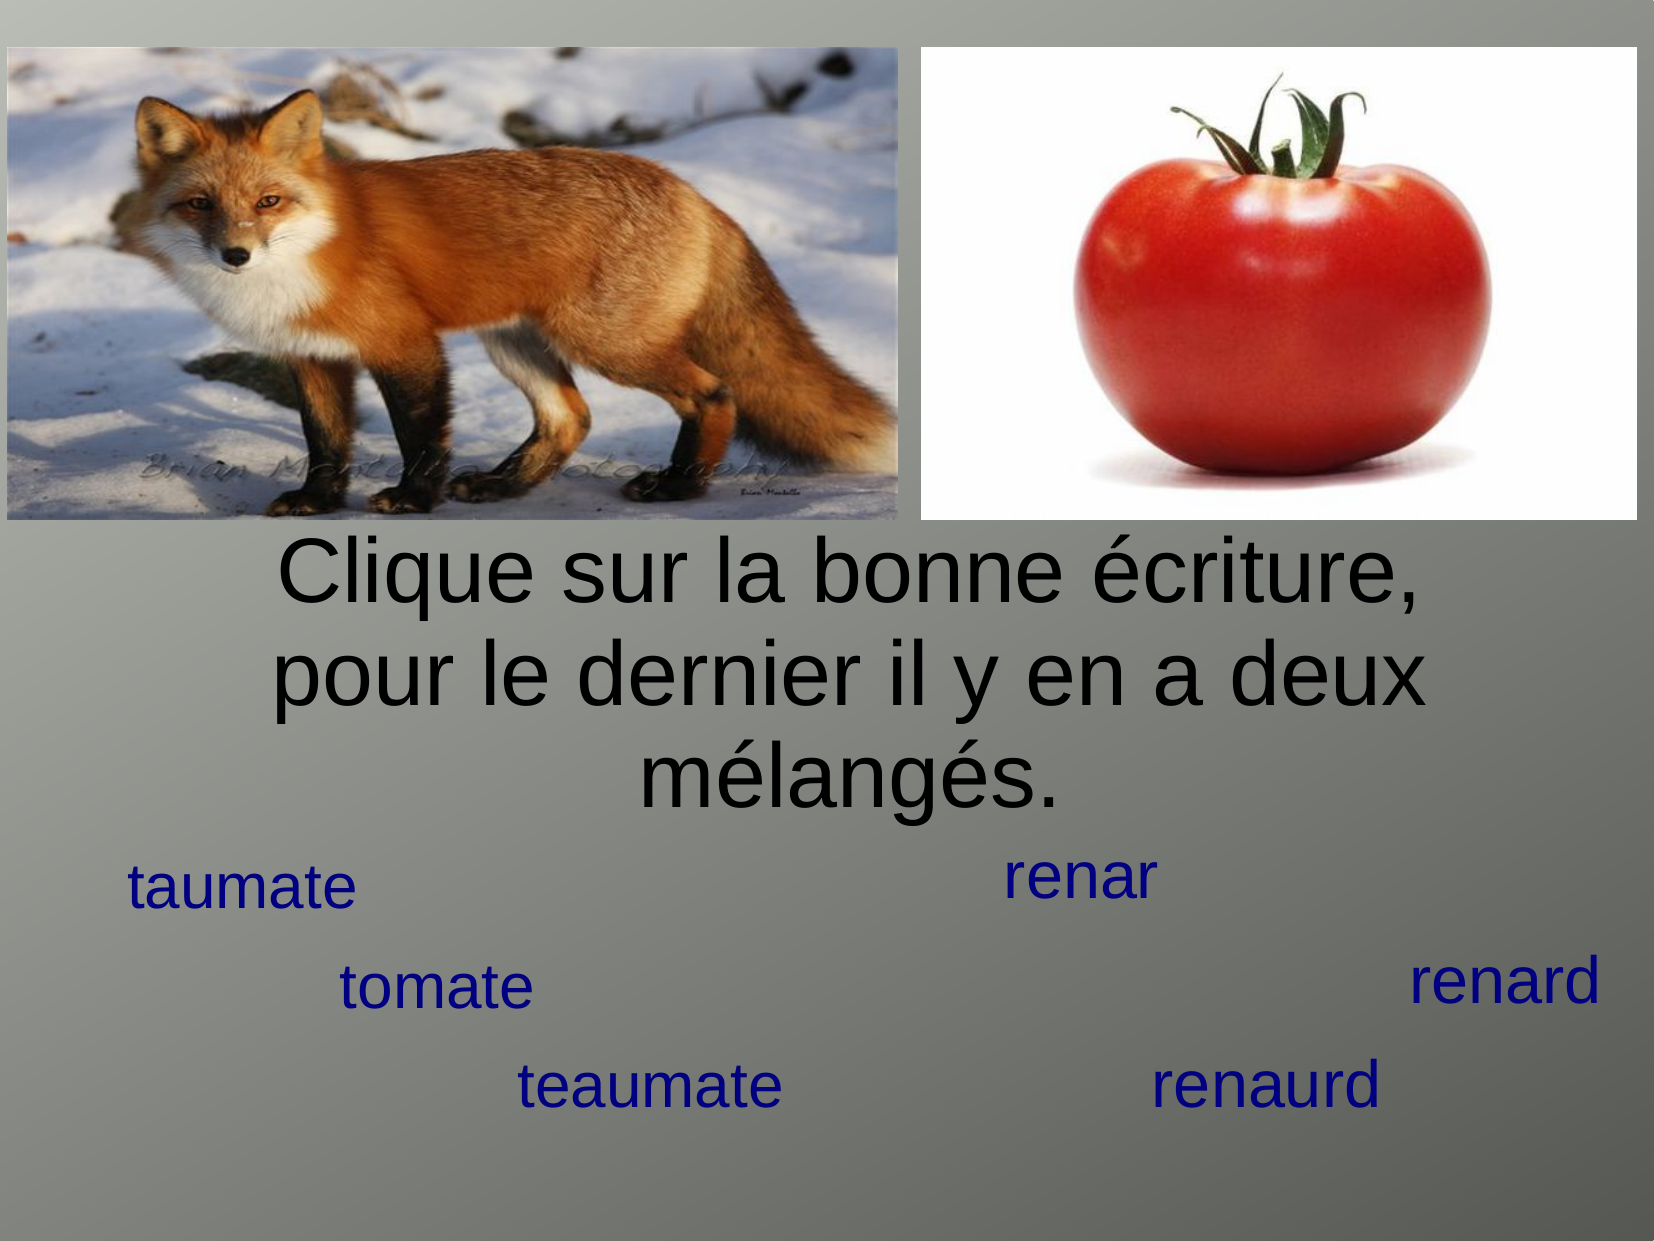

# Clique sur la bonne écriture, pour le dernier il y en a deux mélangés.
renar
 renard
 renaurd
taumate
 tomate
 teaumate